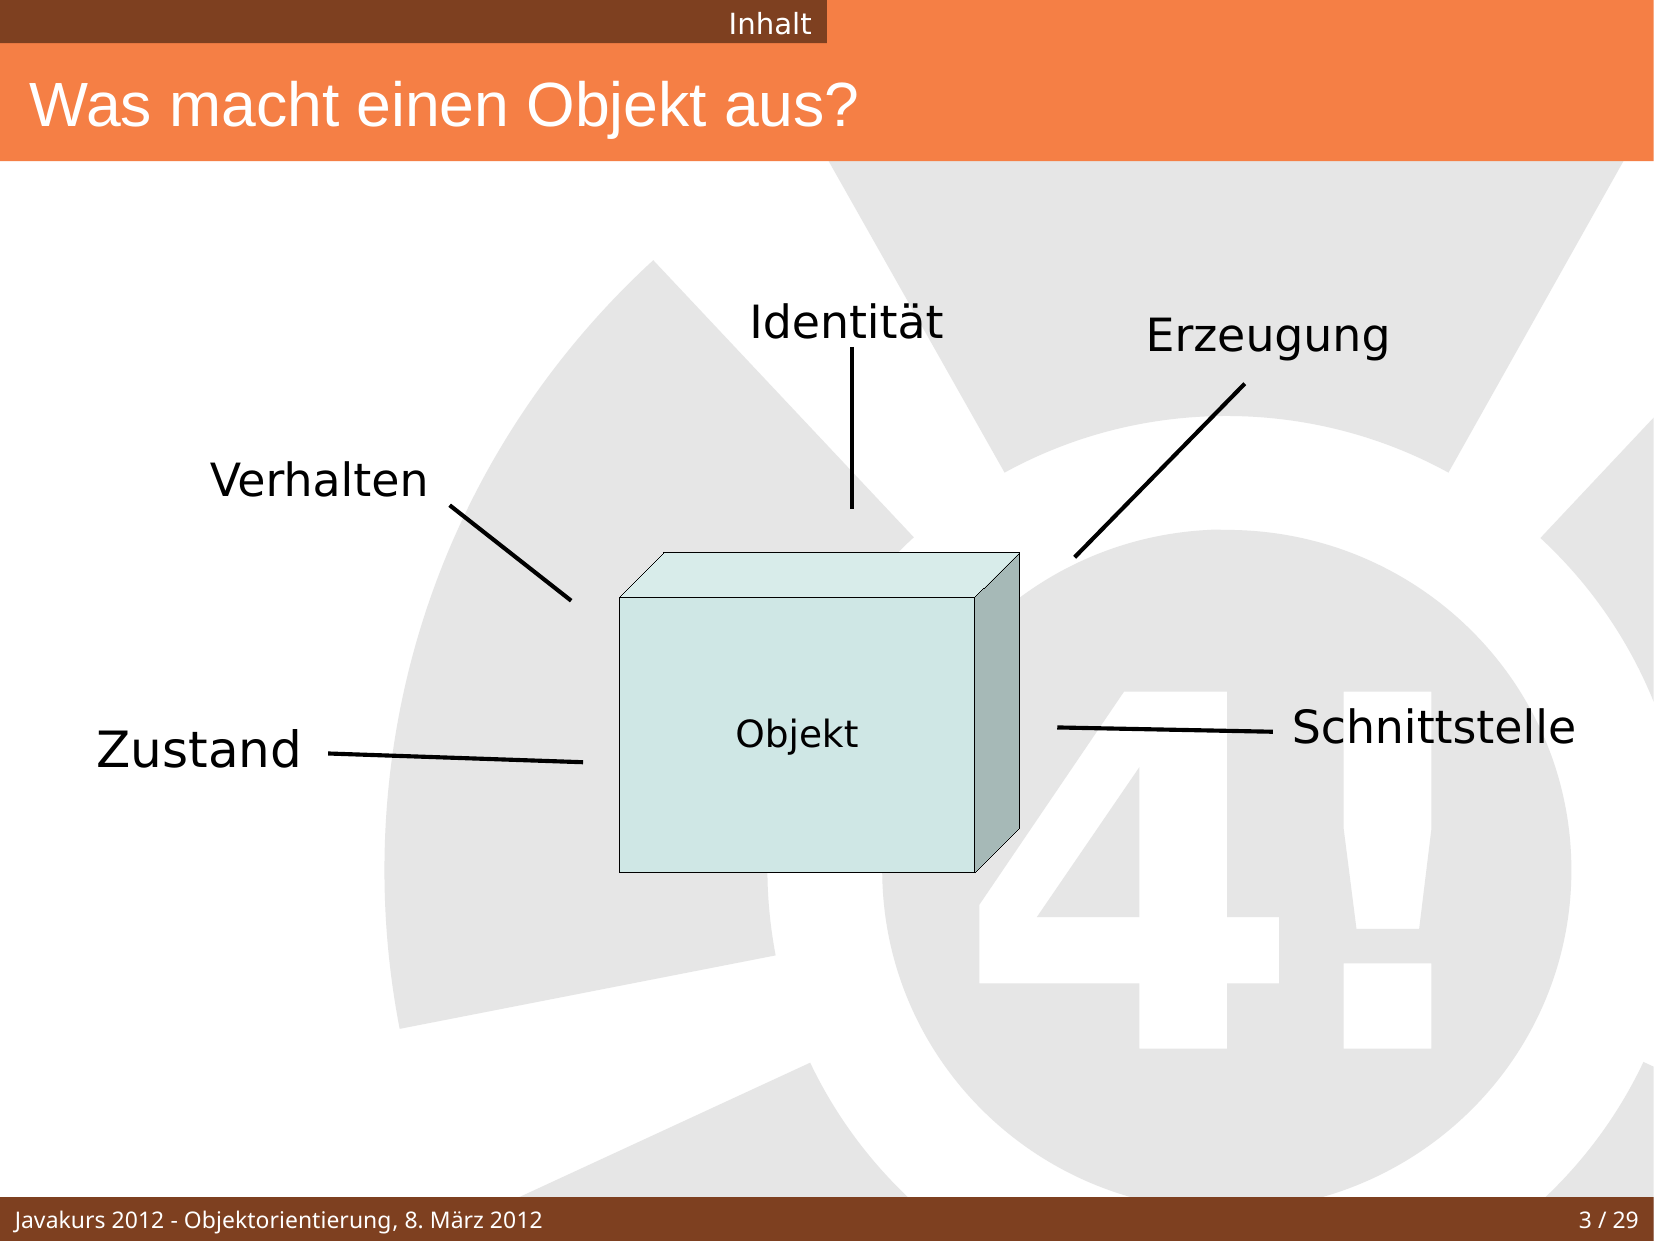

Inhalt
# Was macht einen Objekt aus?
Identität
Erzeugung
Verhalten
Objekt
Schnittstelle
Zustand